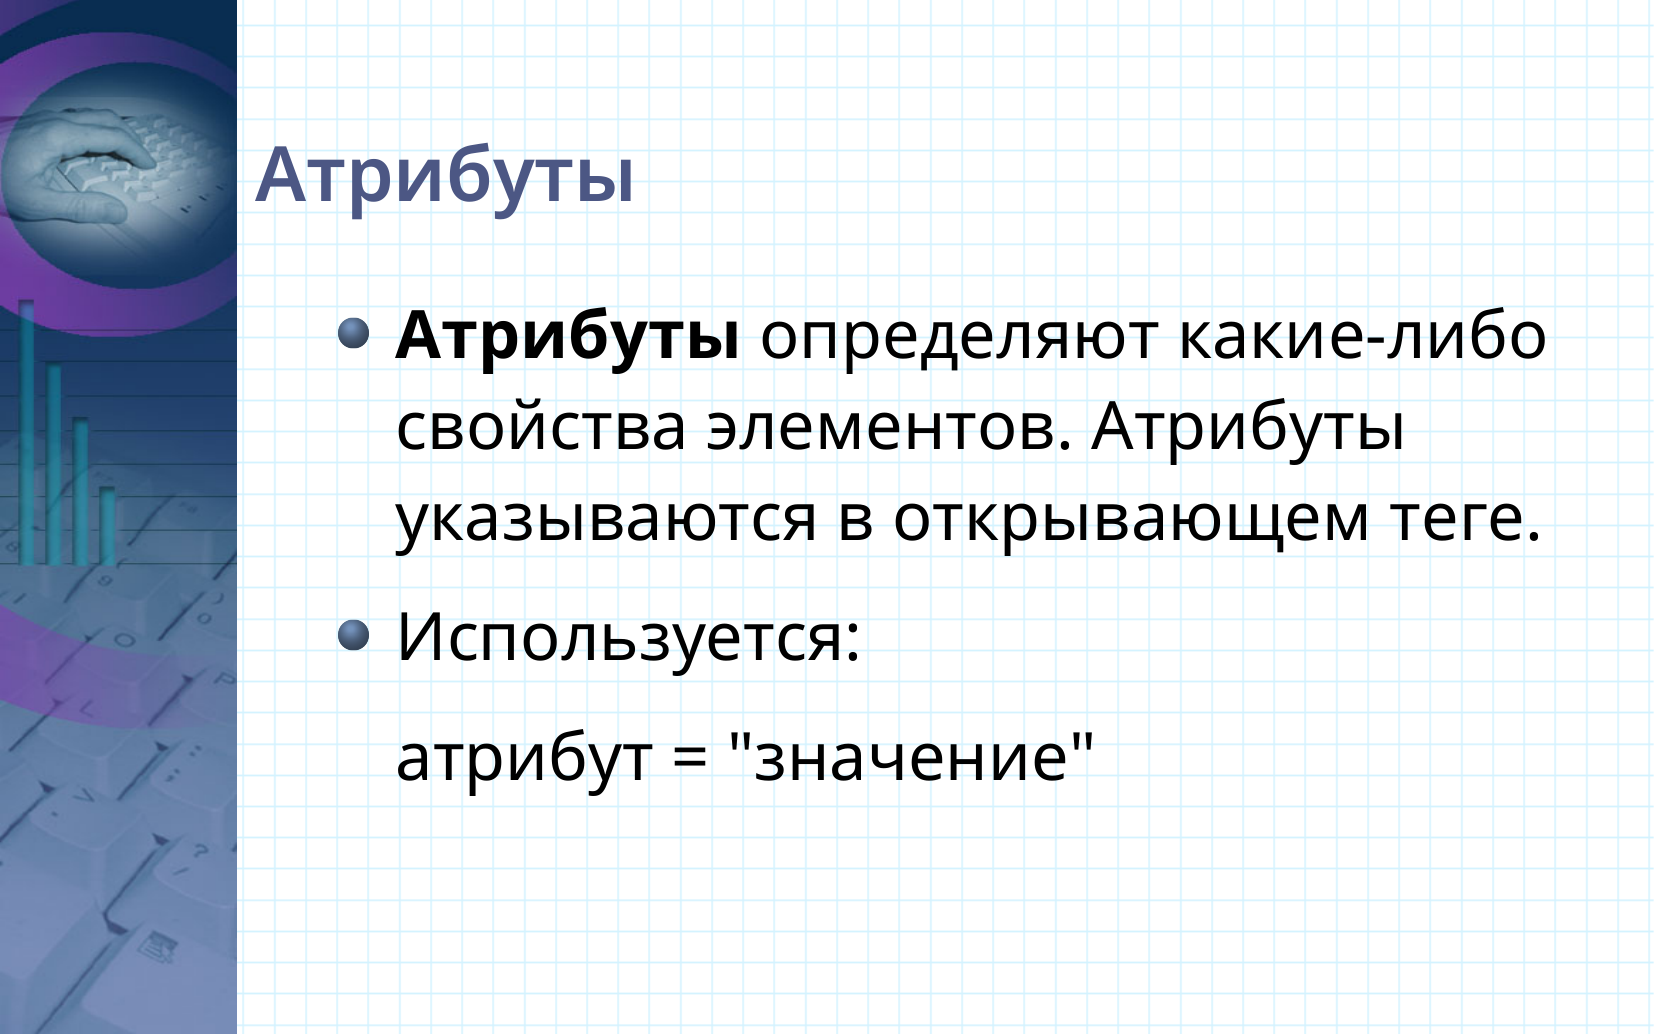

# Атрибуты
Атрибуты определяют какие-либо свойства элементов. Атрибуты указываются в открывающем теге.
Используется:
атрибут = "значение"